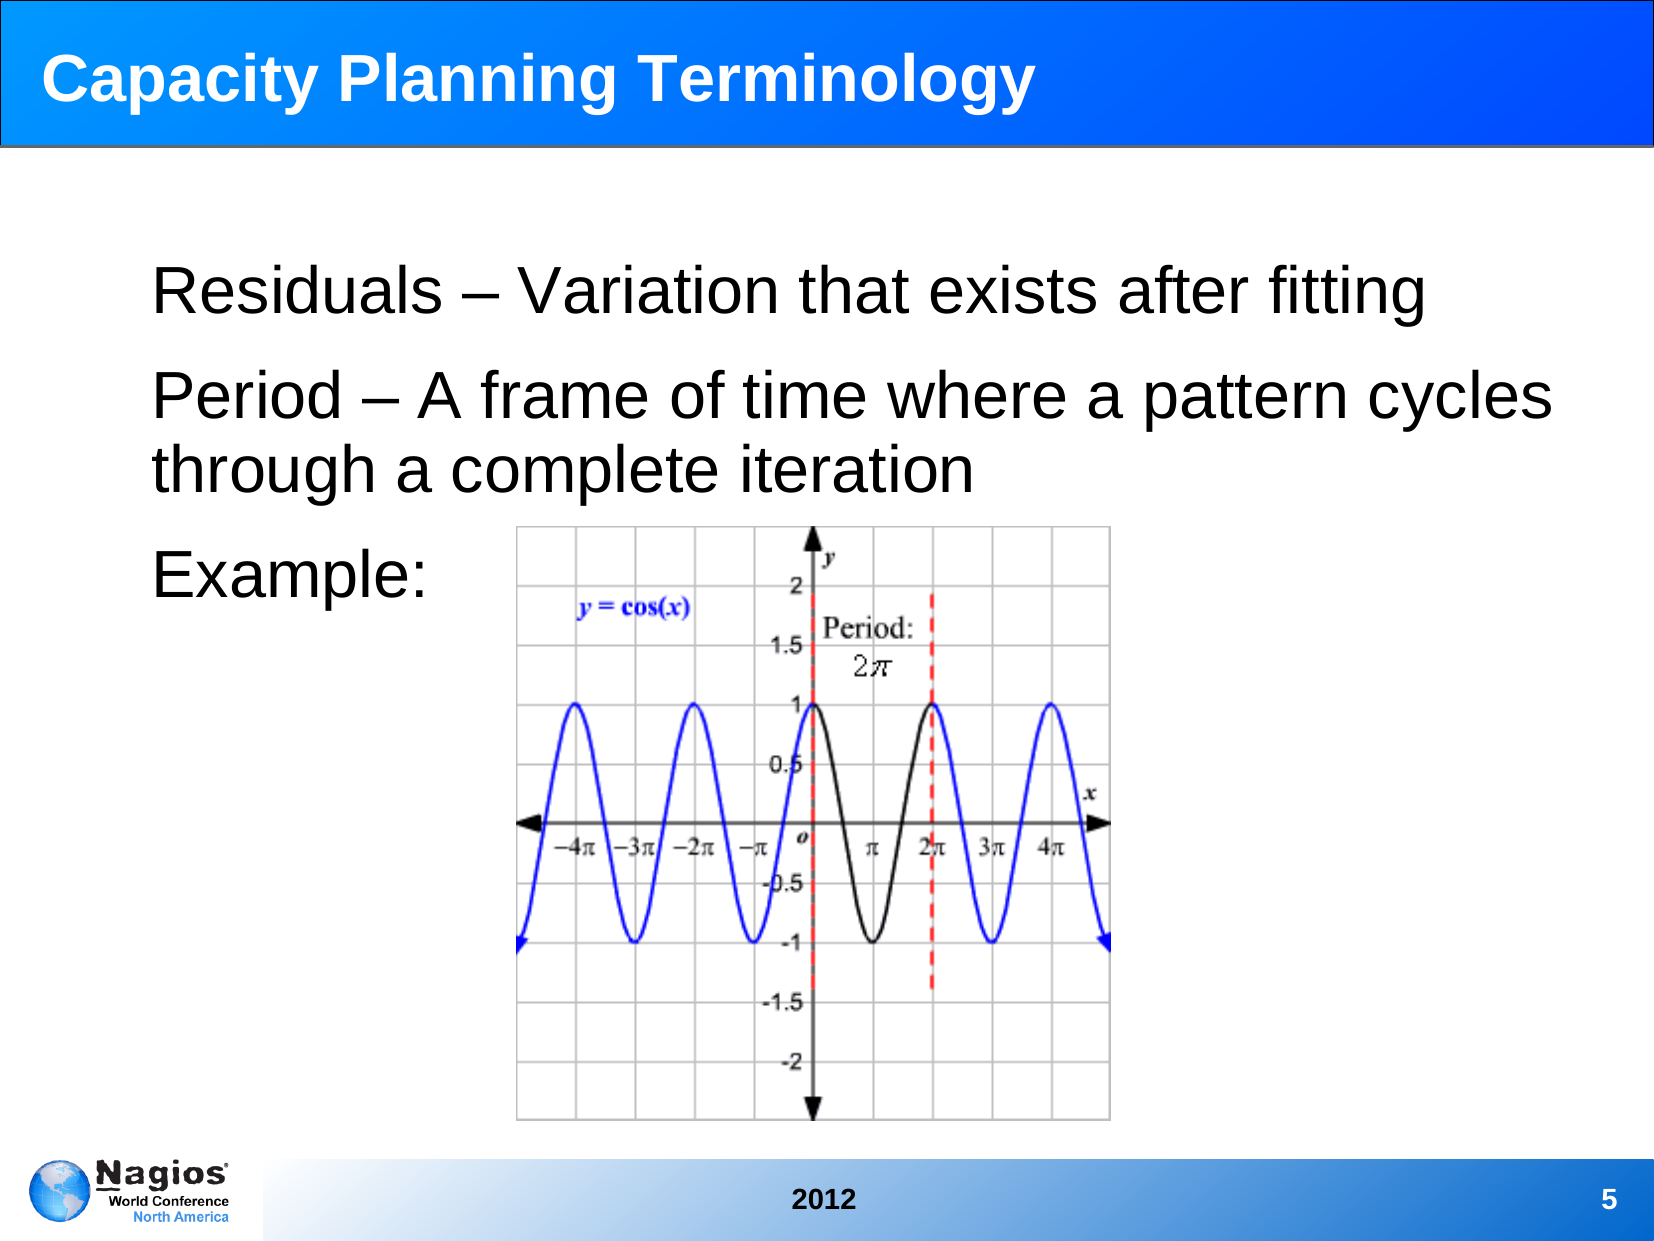

# Capacity Planning Terminology
Residuals – Variation that exists after fitting
Period – A frame of time where a pattern cycles through a complete iteration
Example:
2011
5